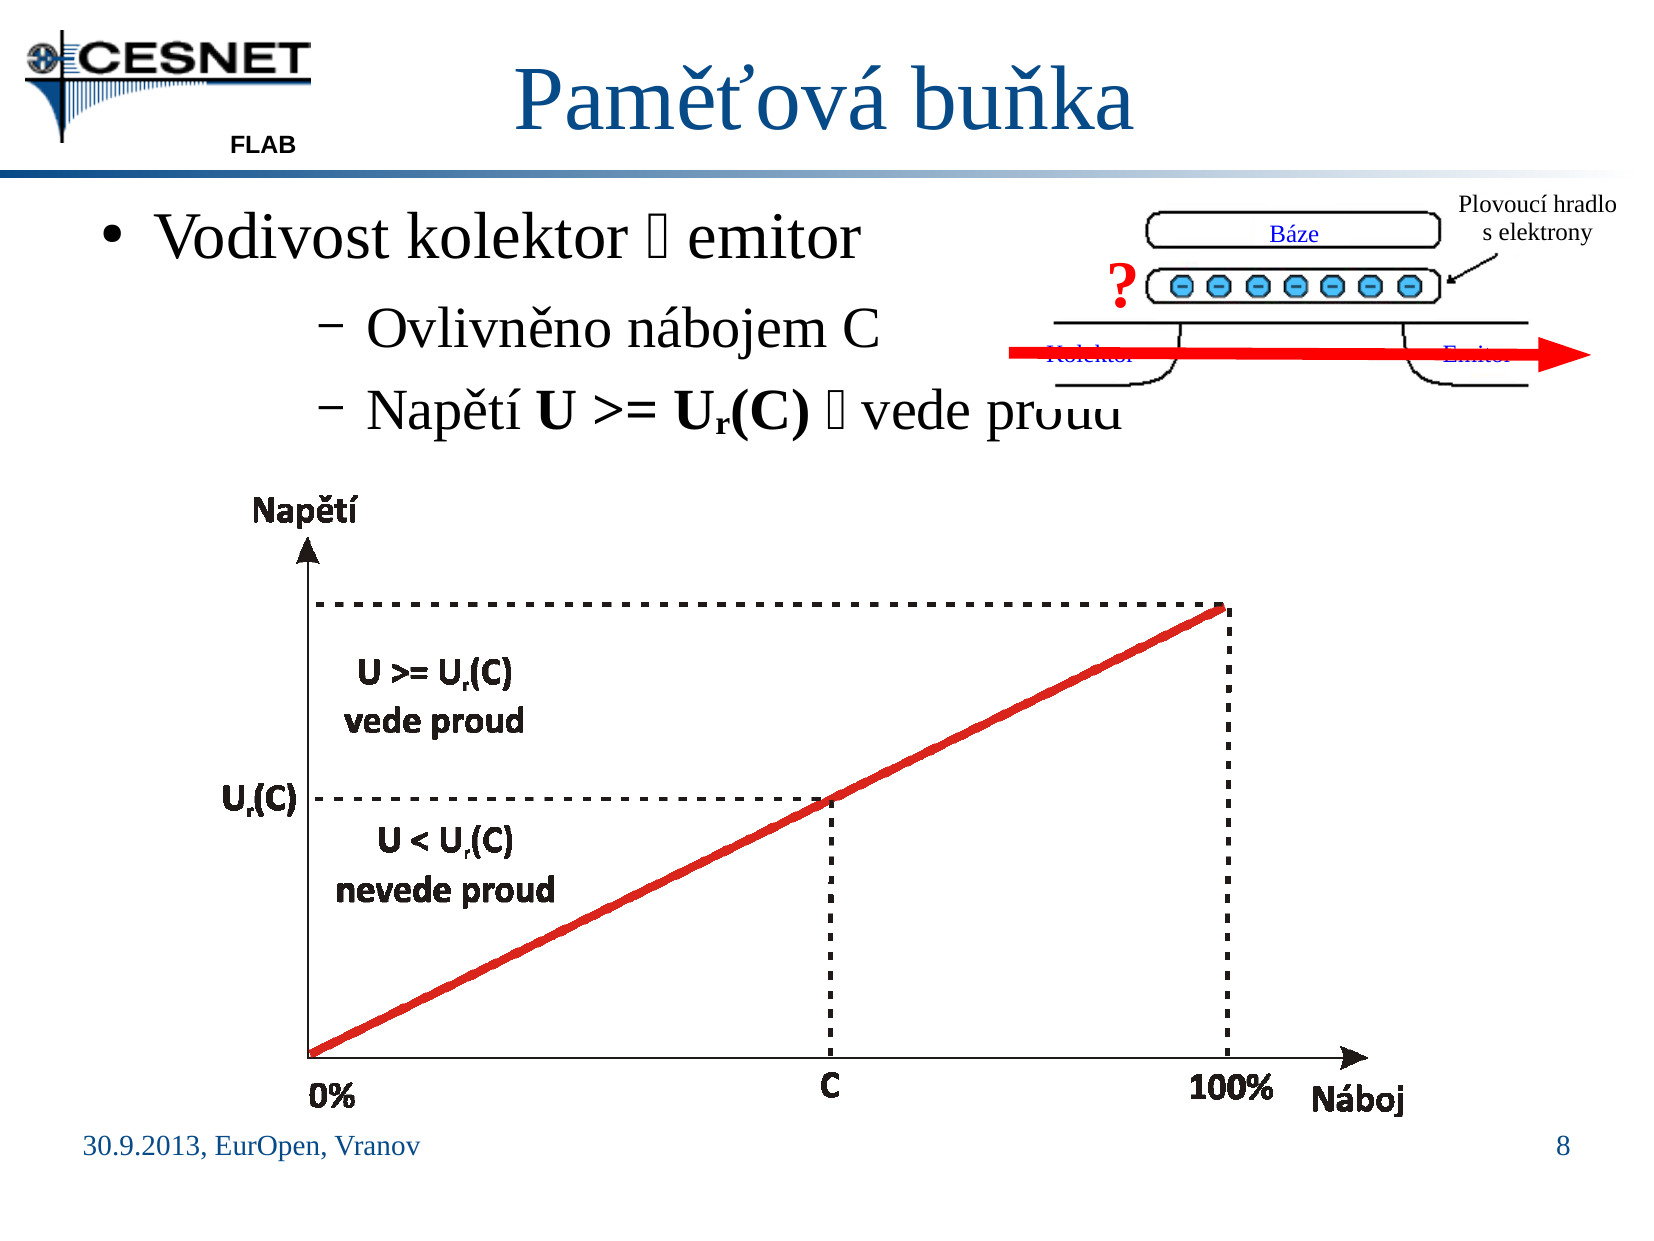

# Paměťová buňka
Plovoucí hradlo s elektrony
Vodivost kolektor " emitor
Ovlivněno nábojem C
Napětí U >= Ur(C) " vede proud
Báze
?
Kolektor
Emitor
30.9.2013, EurOpen, Vranov
8